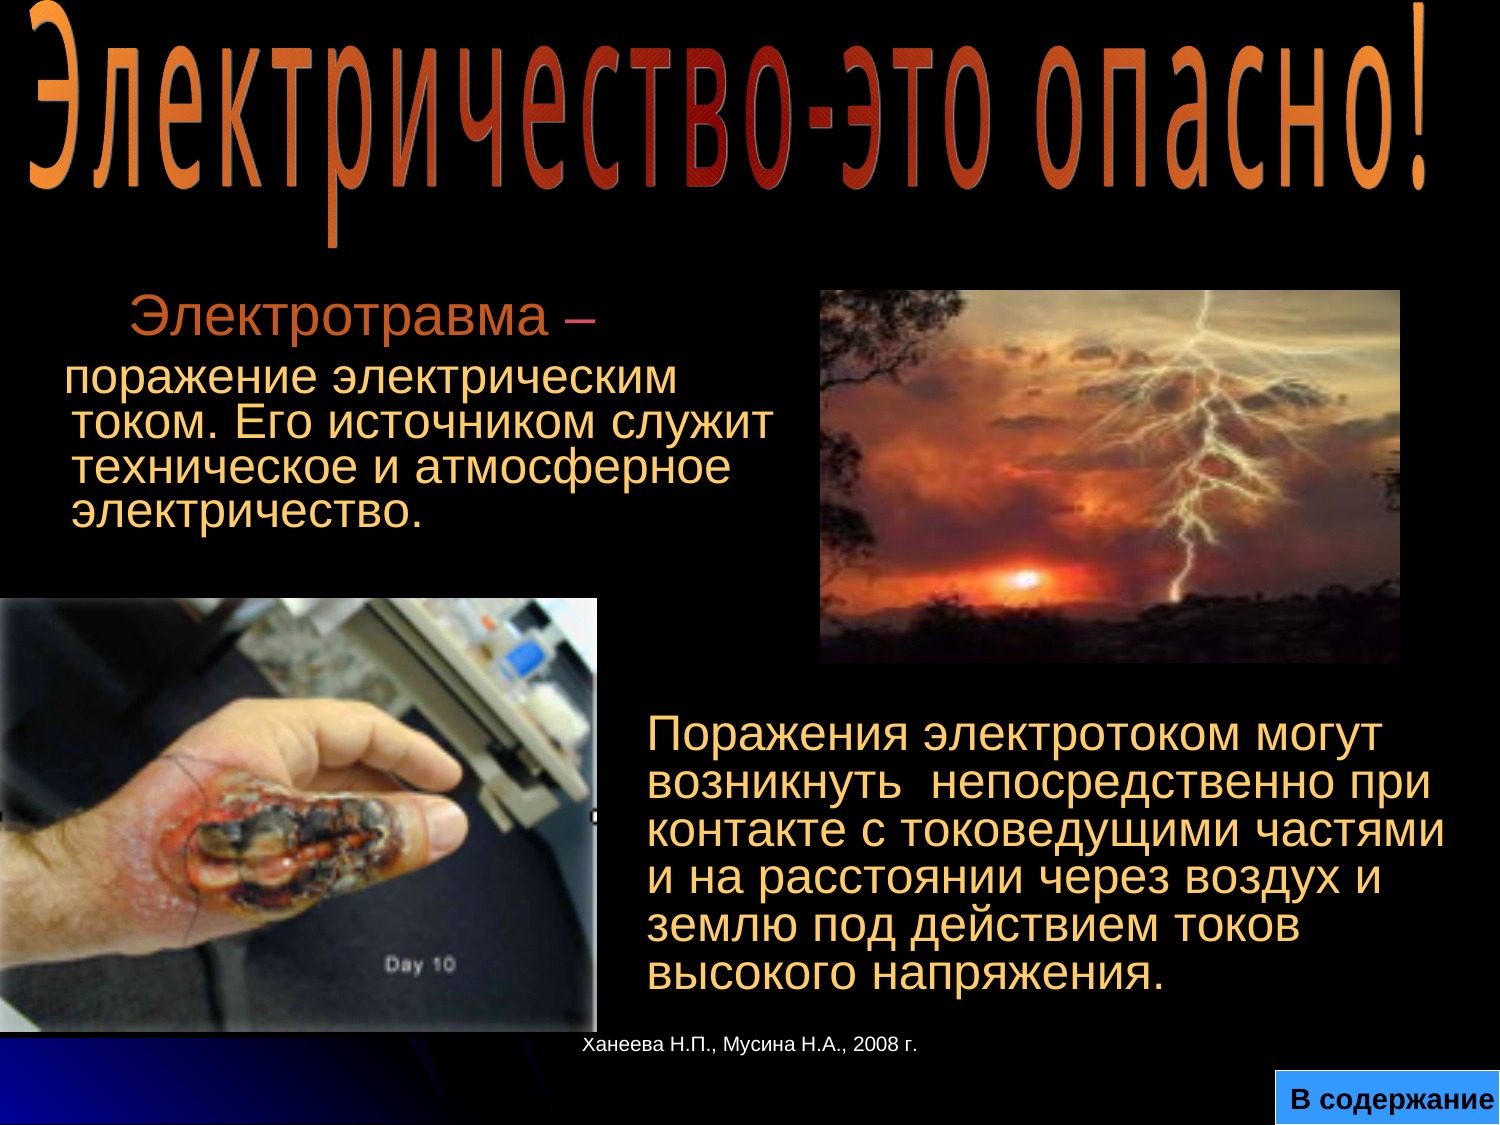

Электричество-это опасно!
# Электротравма –
 поражение электрическим током. Его источником служит техническое и атмосферное электричество.
Поражения электротоком могут возникнуть непосредственно при контакте с токоведущими частями и на расстоянии через воздух и землю под действием токов высокого напряжения.
Ханеева Н.П., Мусина Н.А., 2008 г.
В содержание